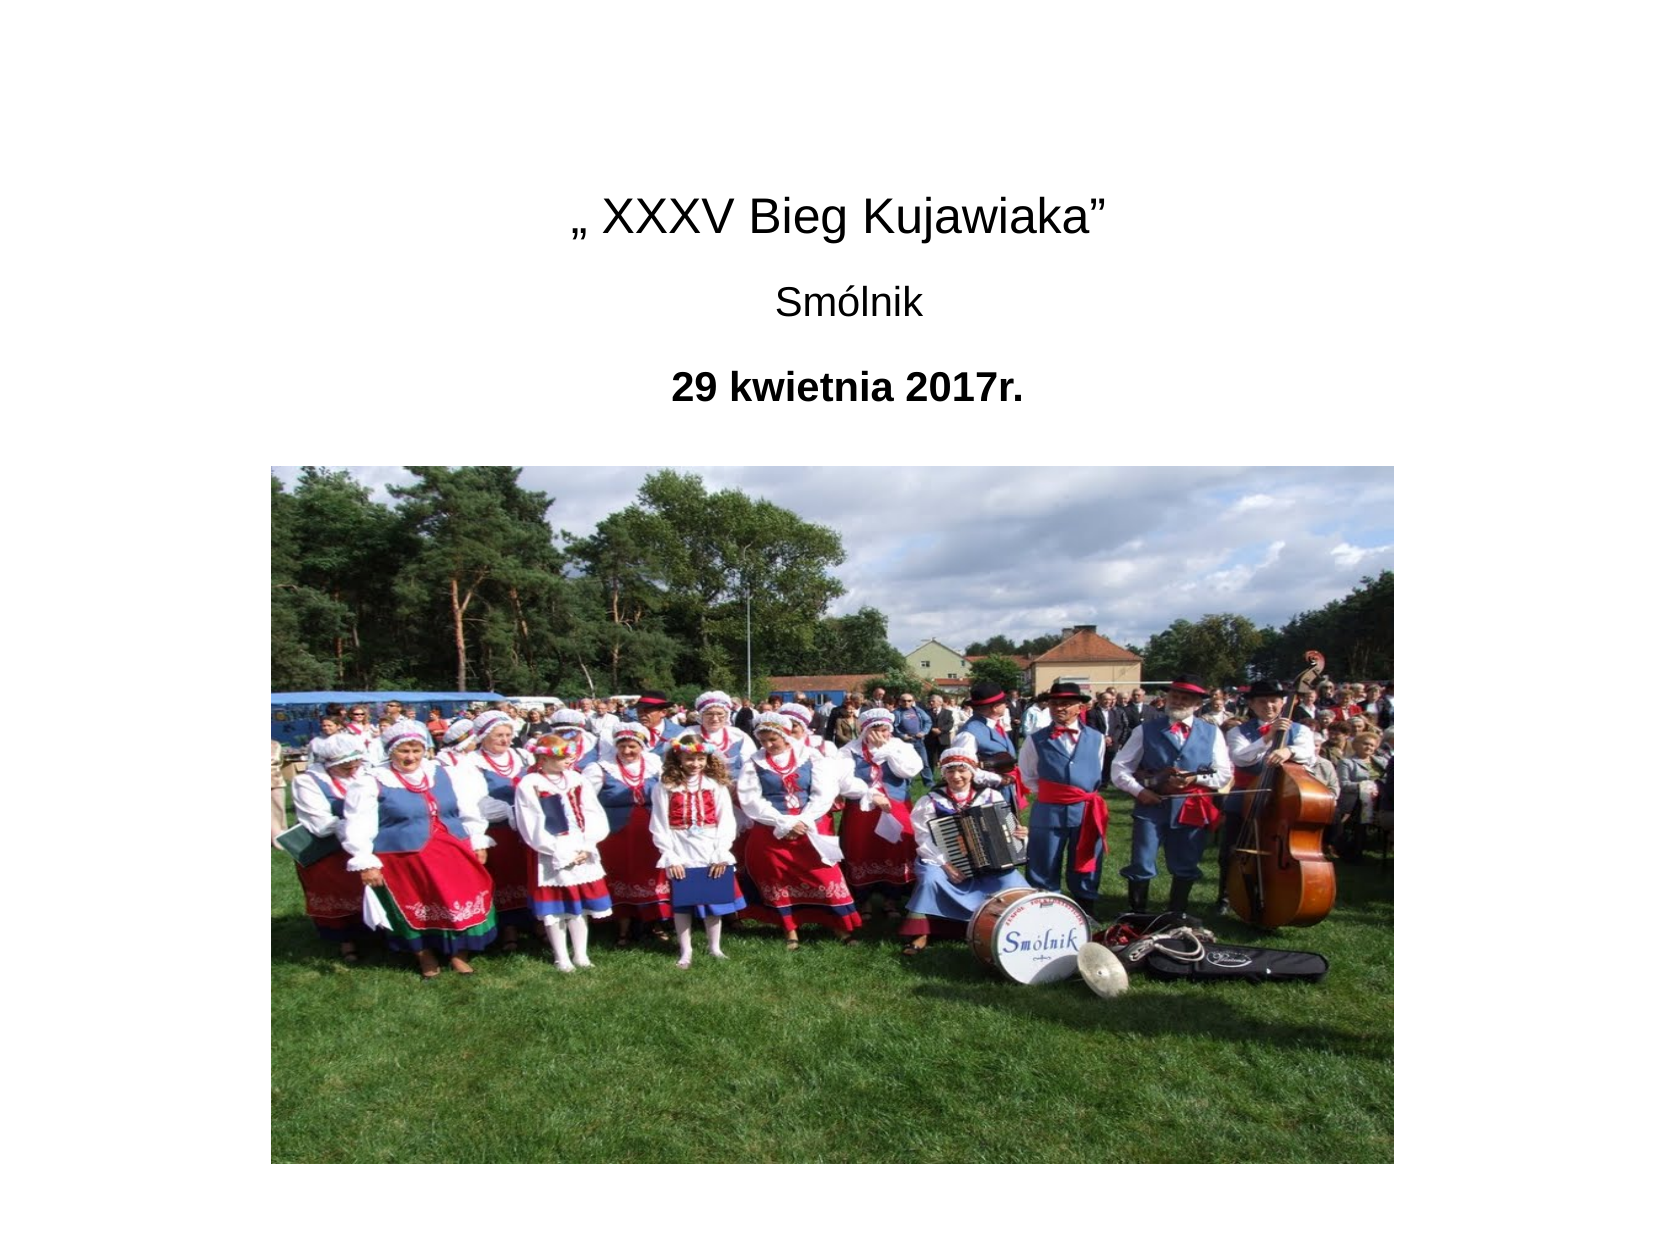

# „ XXXV Bieg Kujawiaka”
 Smólnik
 29 kwietnia 2017r.